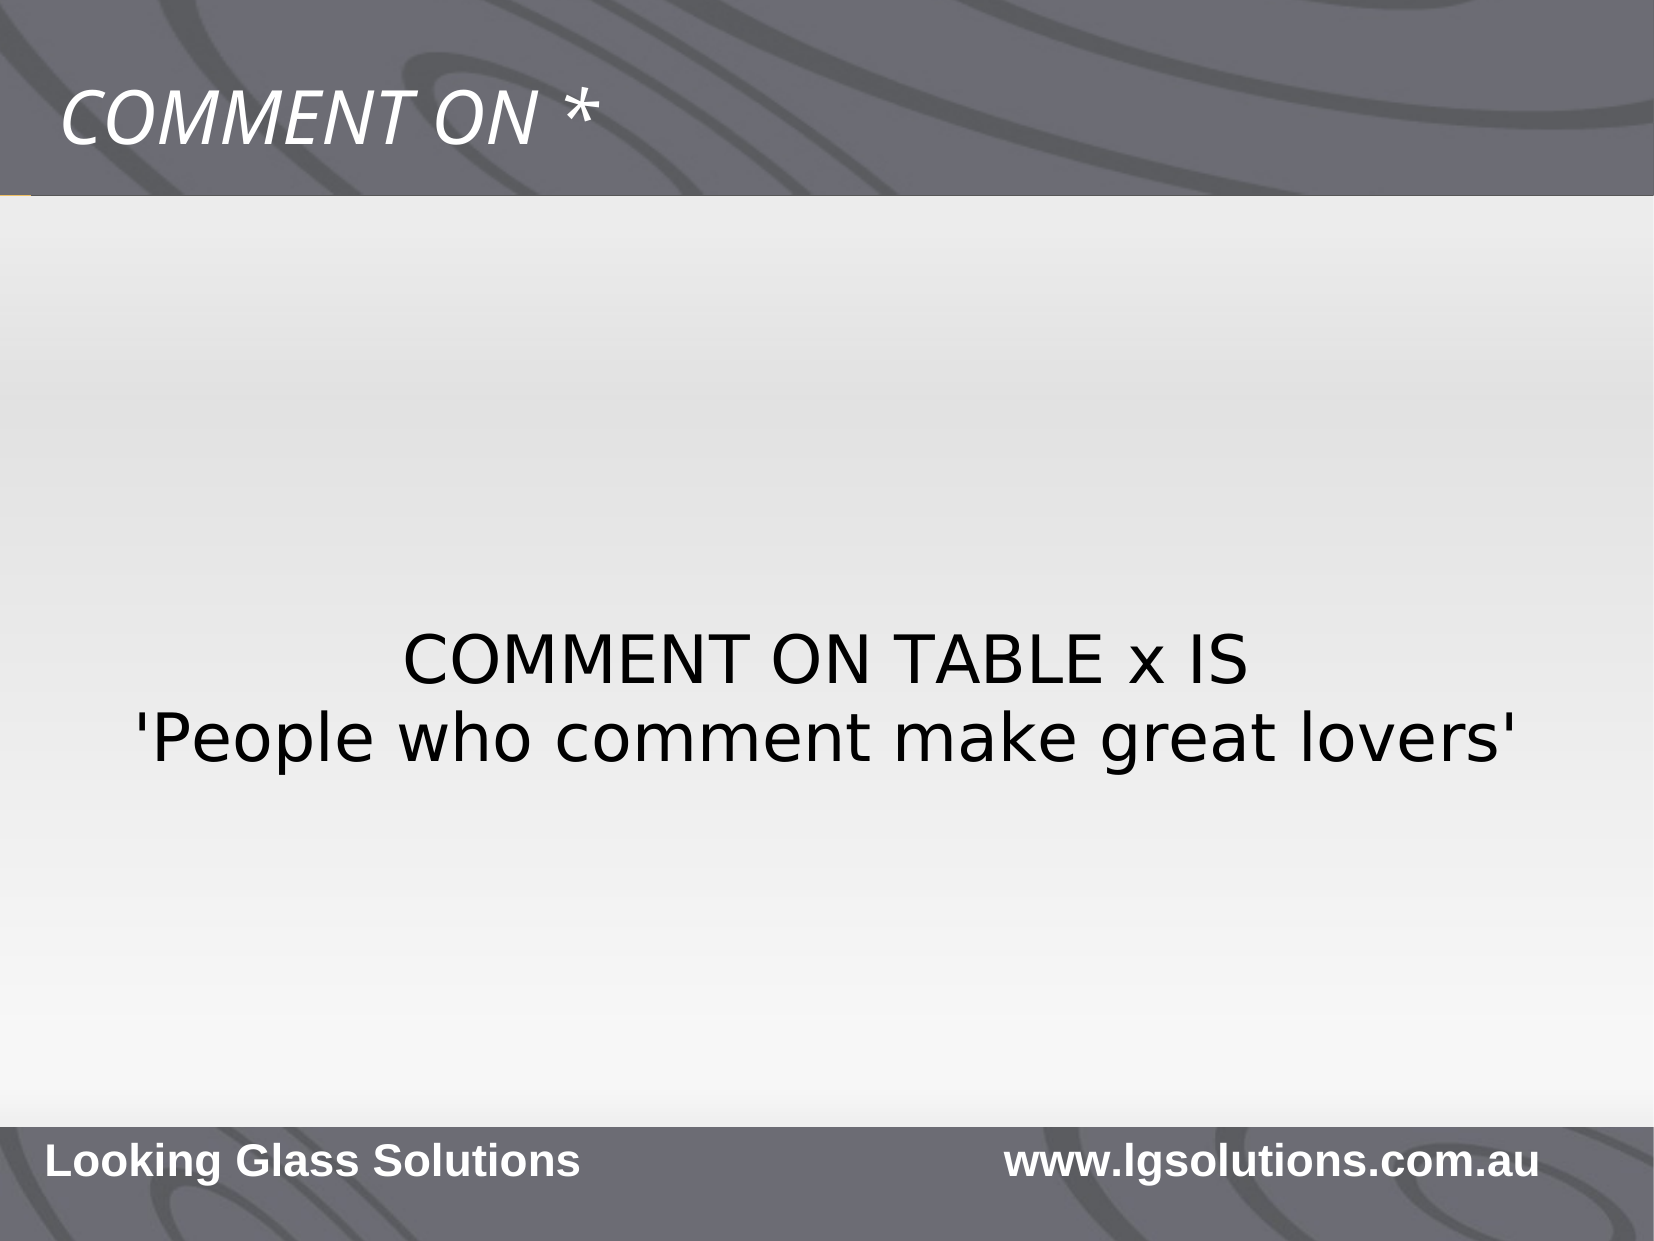

# COMMENT ON *
COMMENT ON TABLE x IS
'People who comment make great lovers'